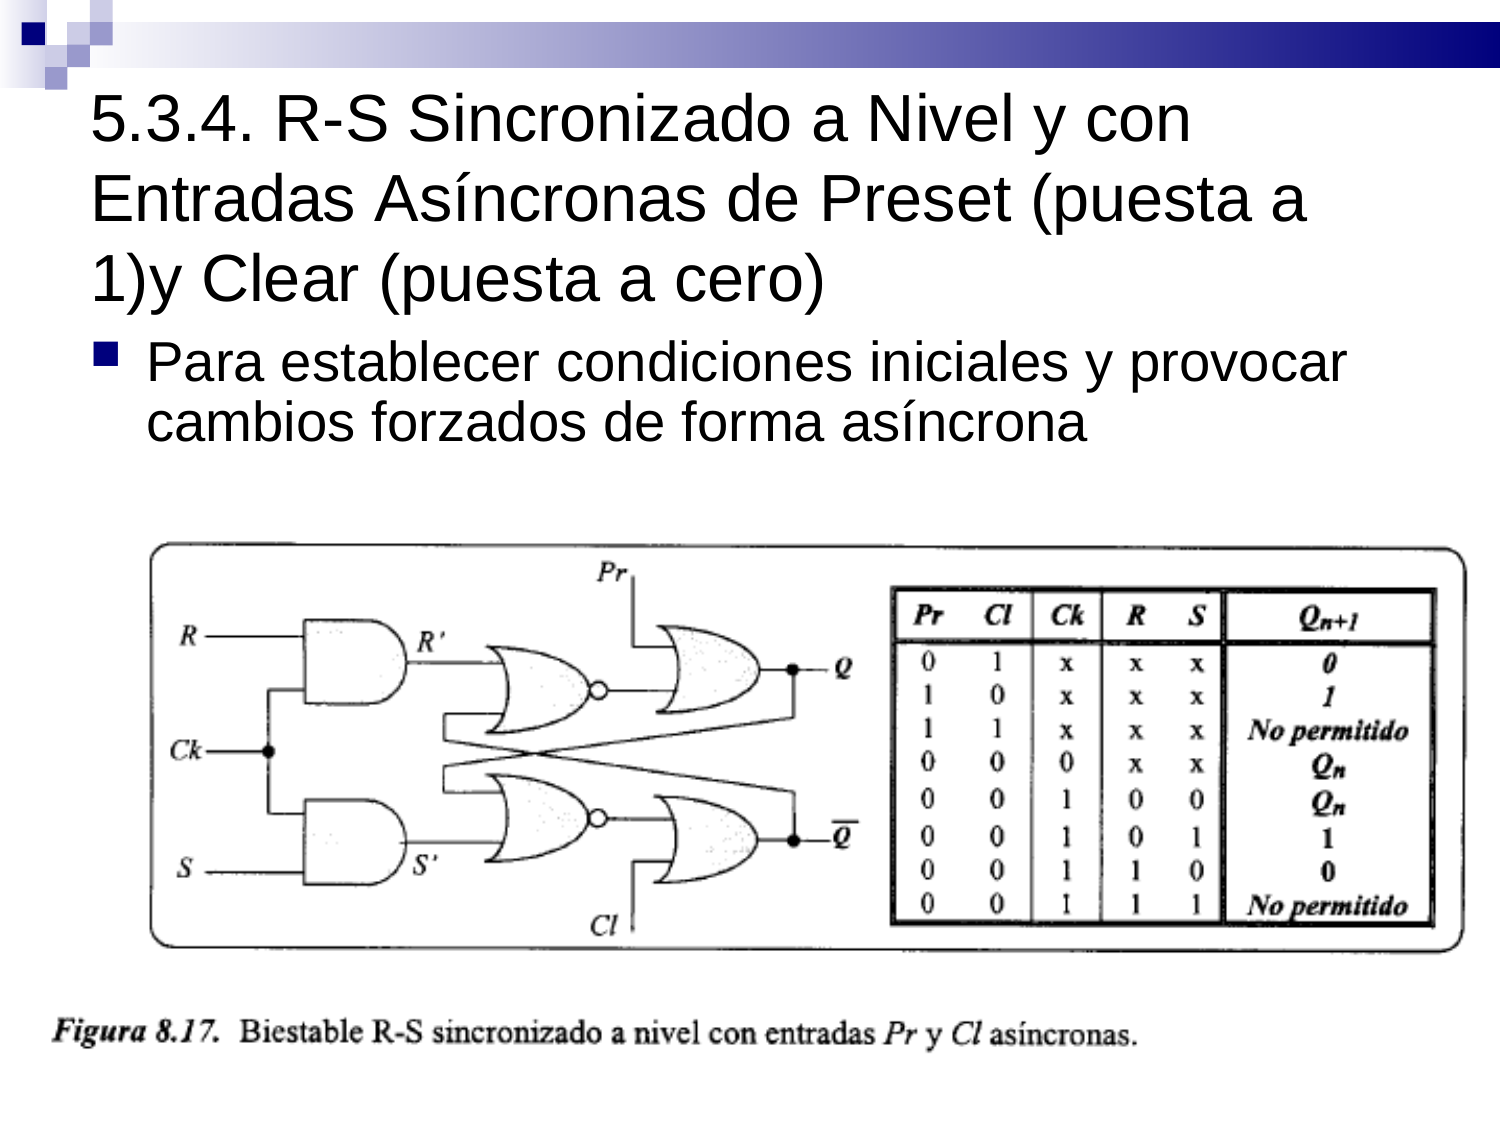

# 5.3.4. R-S Sincronizado a Nivel y con Entradas Asíncronas de Preset (puesta a 1)y Clear (puesta a cero)
Para establecer condiciones iniciales y provocar cambios forzados de forma asíncrona